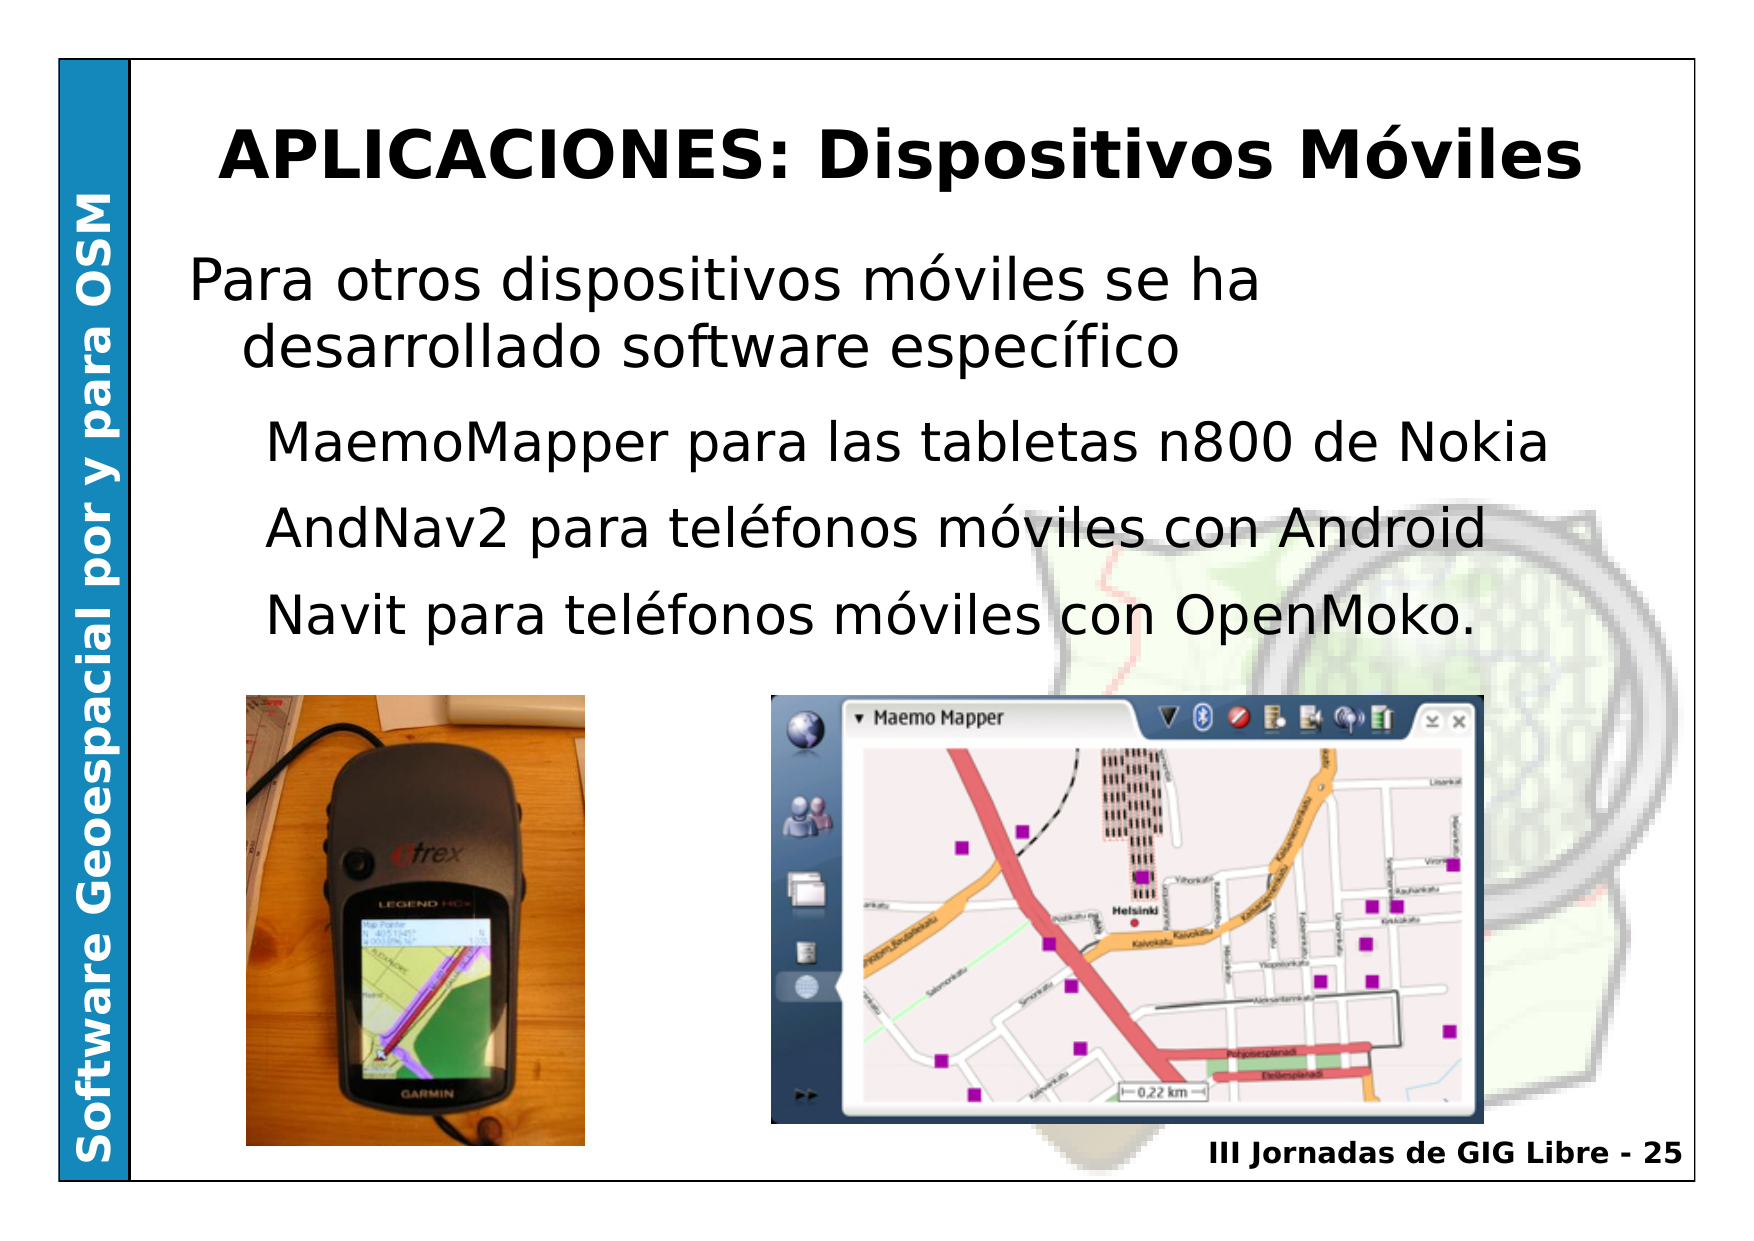

# APLICACIONES: Dispositivos Móviles
Para otros dispositivos móviles se ha desarrollado software específico
MaemoMapper para las tabletas n800 de Nokia
AndNav2 para teléfonos móviles con Android
Navit para teléfonos móviles con OpenMoko.
25